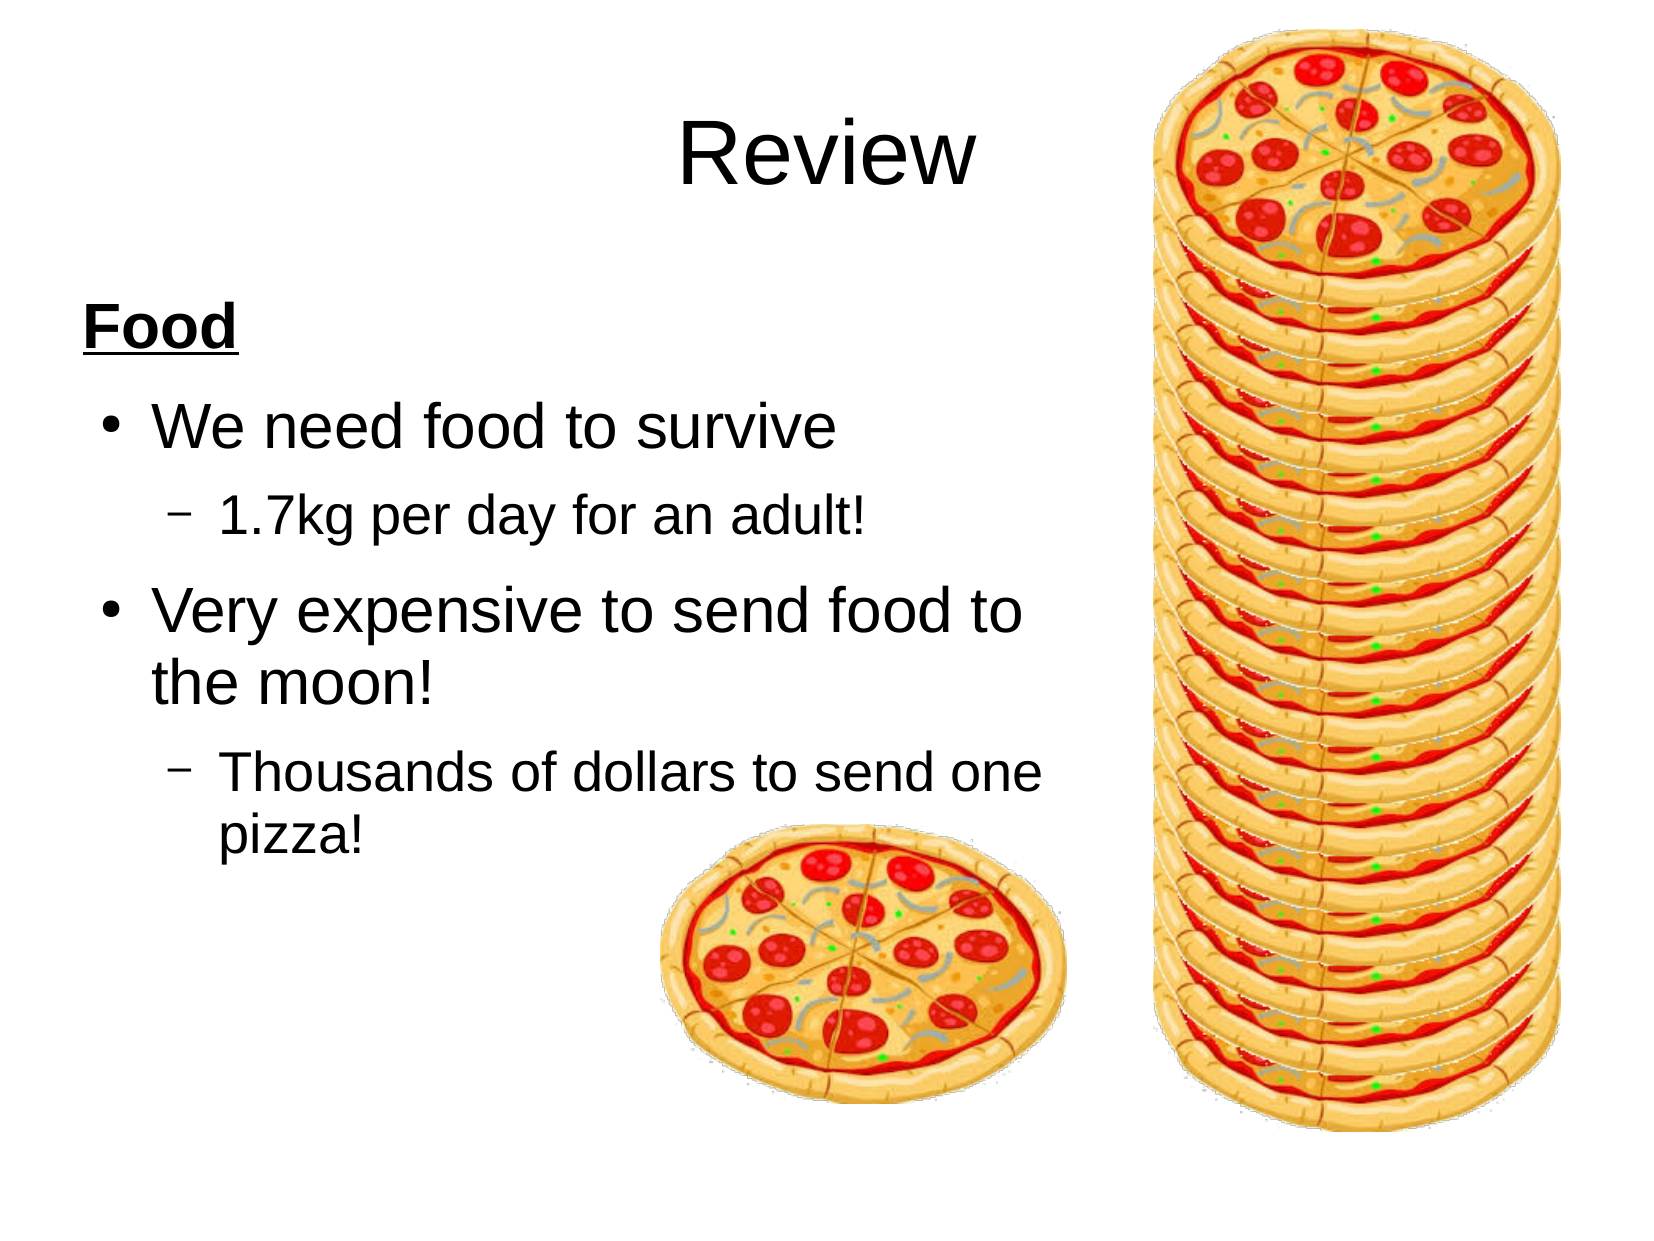

# Review
Food
We need food to survive
1.7kg per day for an adult!
Very expensive to send food to the moon!
Thousands of dollars to send one pizza!